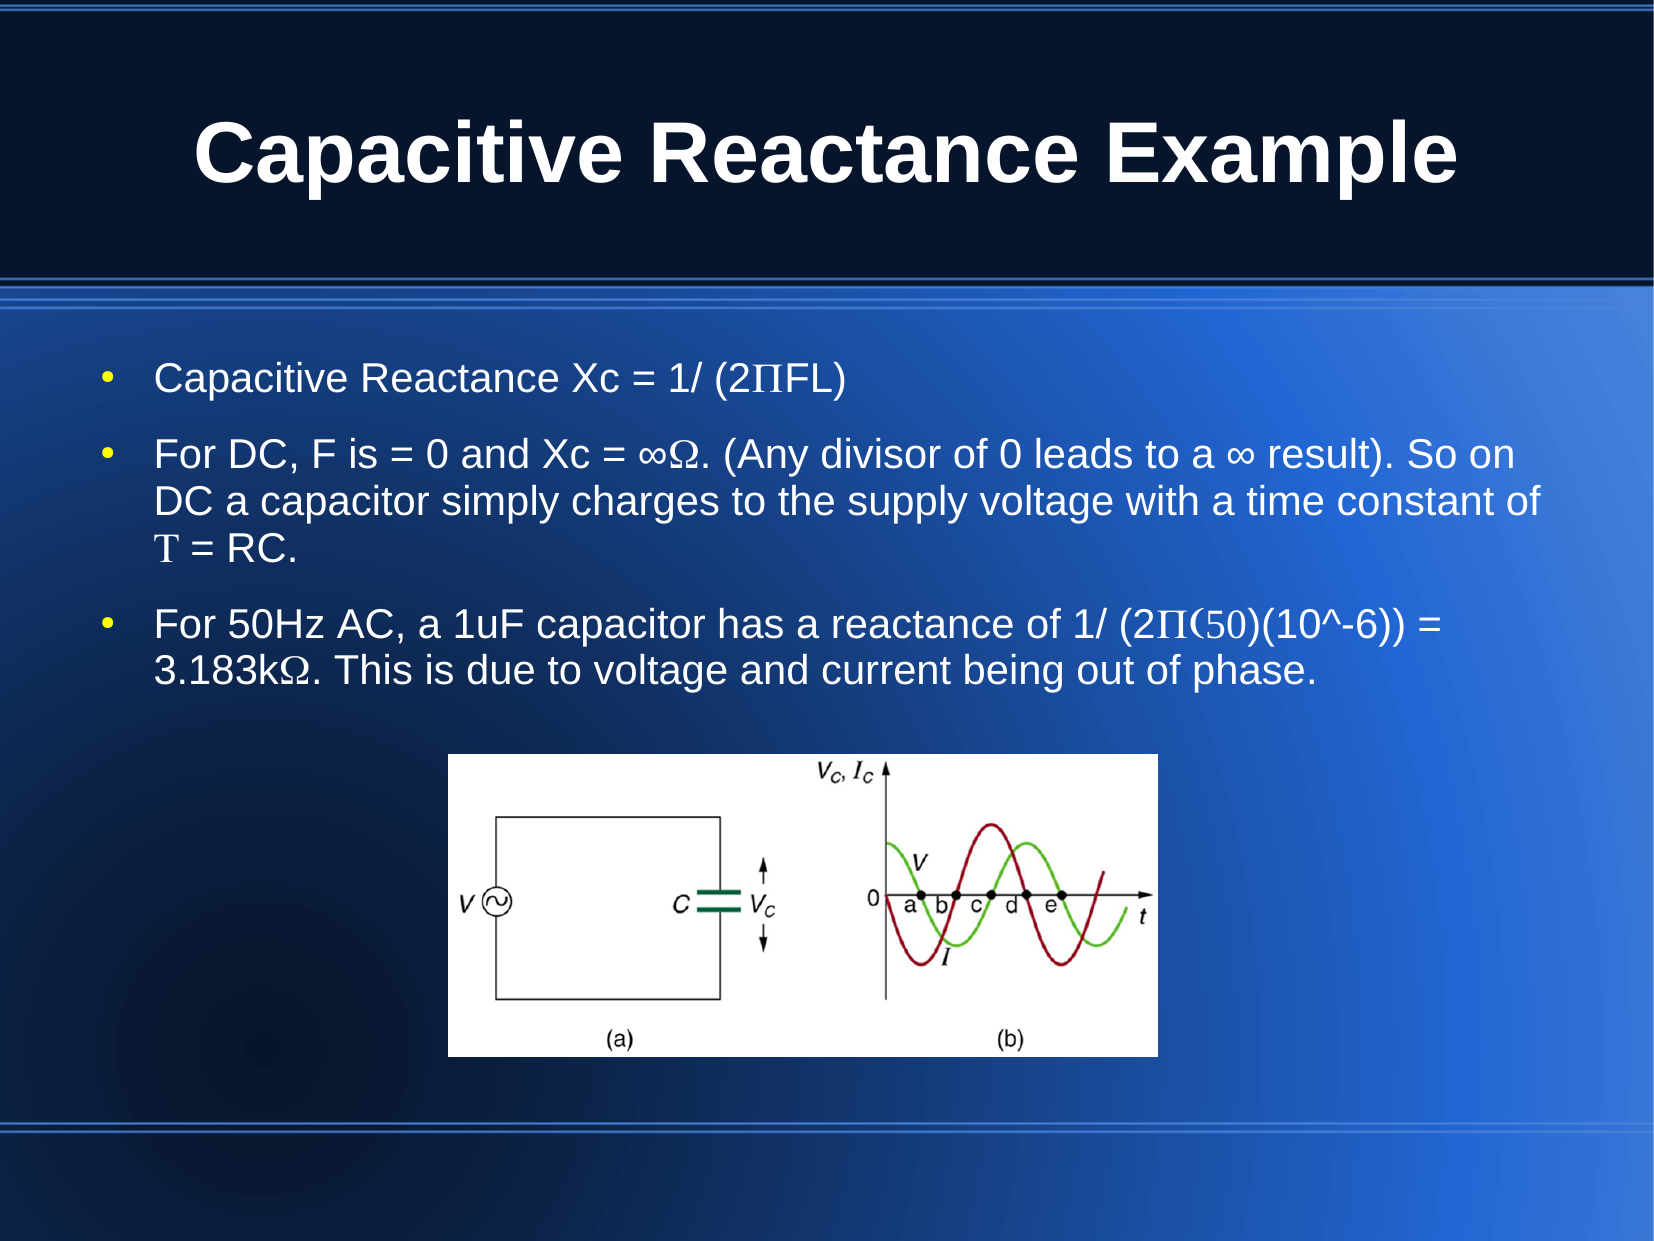

# Capacitive Reactance Example
Capacitive Reactance Xc = 1/ (2PFL)
For DC, F is = 0 and Xc = ∞W. (Any divisor of 0 leads to a ∞ result). So on DC a capacitor simply charges to the supply voltage with a time constant of T = RC.
For 50Hz AC, a 1uF capacitor has a reactance of 1/ (2P(50)(10^-6)) = 3.183kW. This is due to voltage and current being out of phase.